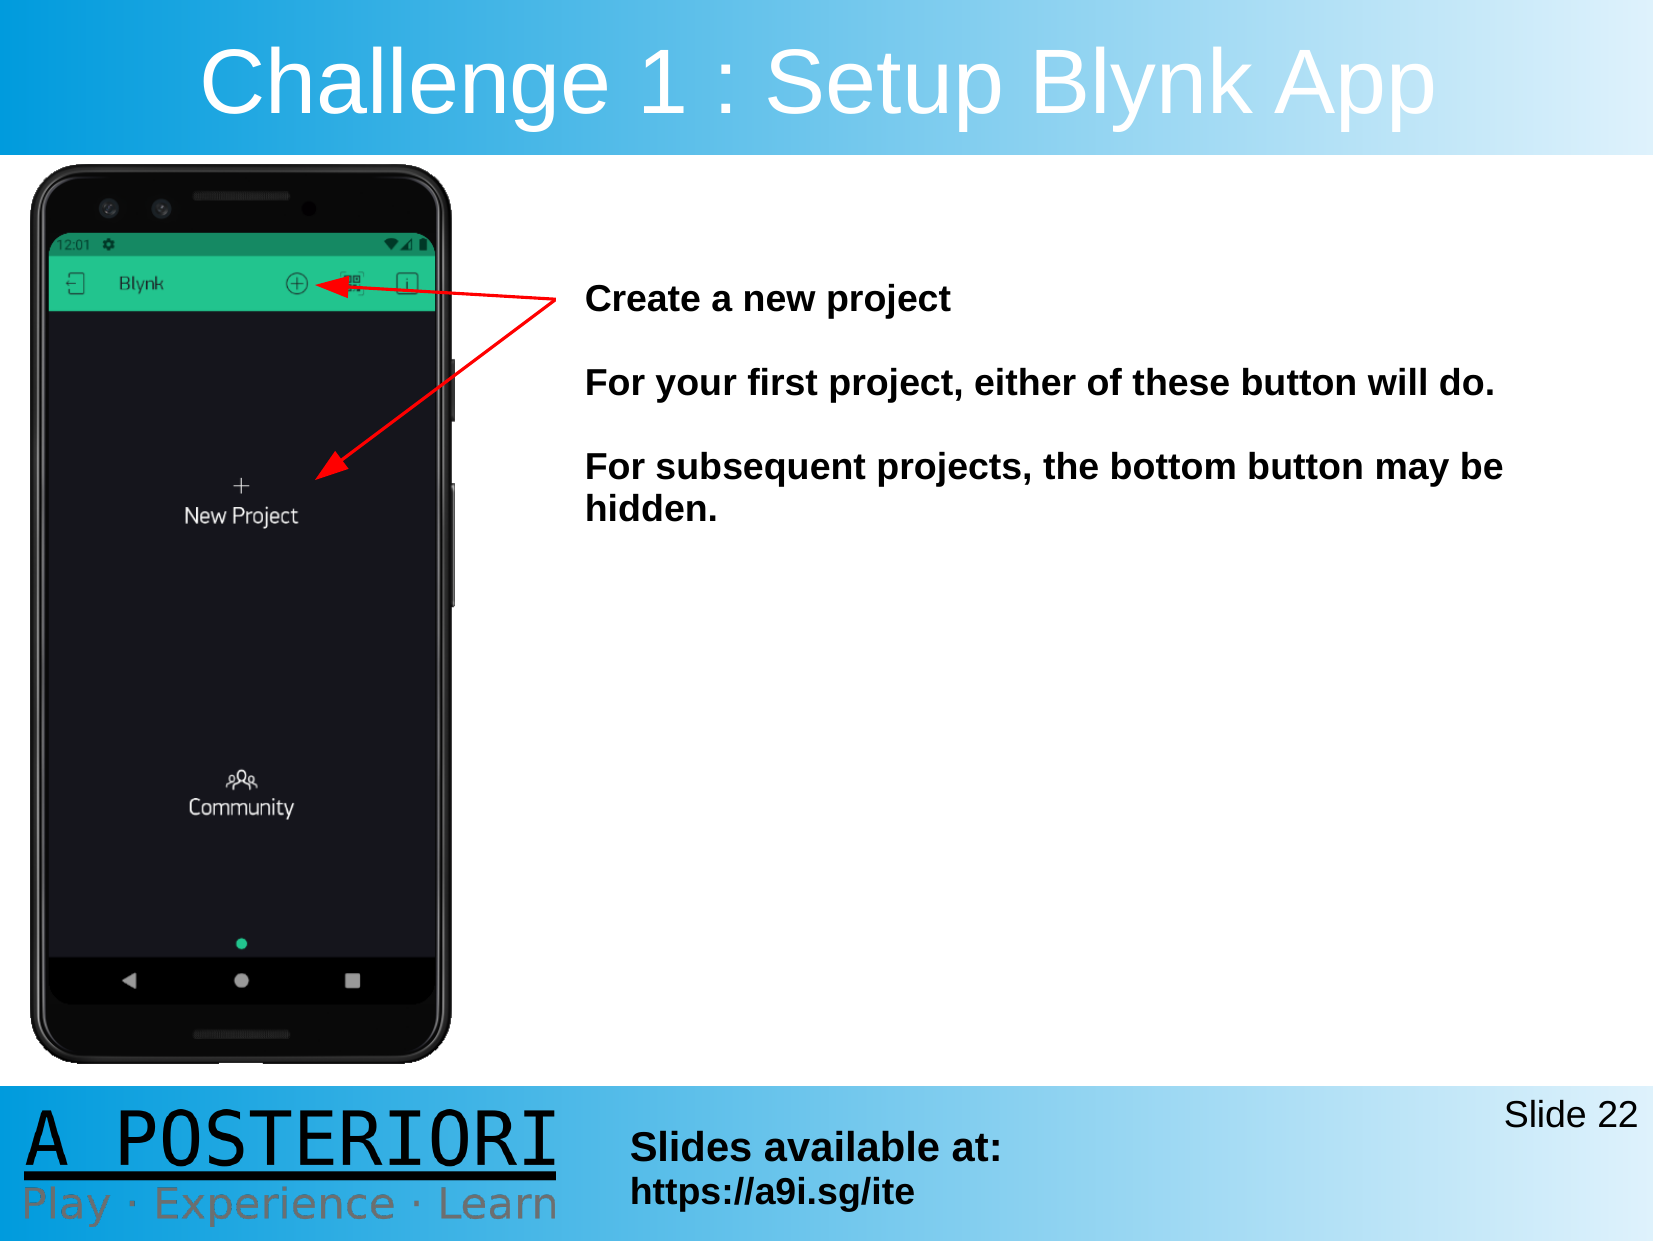

# Challenge 1 : Setup Blynk App
Create a new project
For your first project, either of these button will do.
For subsequent projects, the bottom button may be hidden.